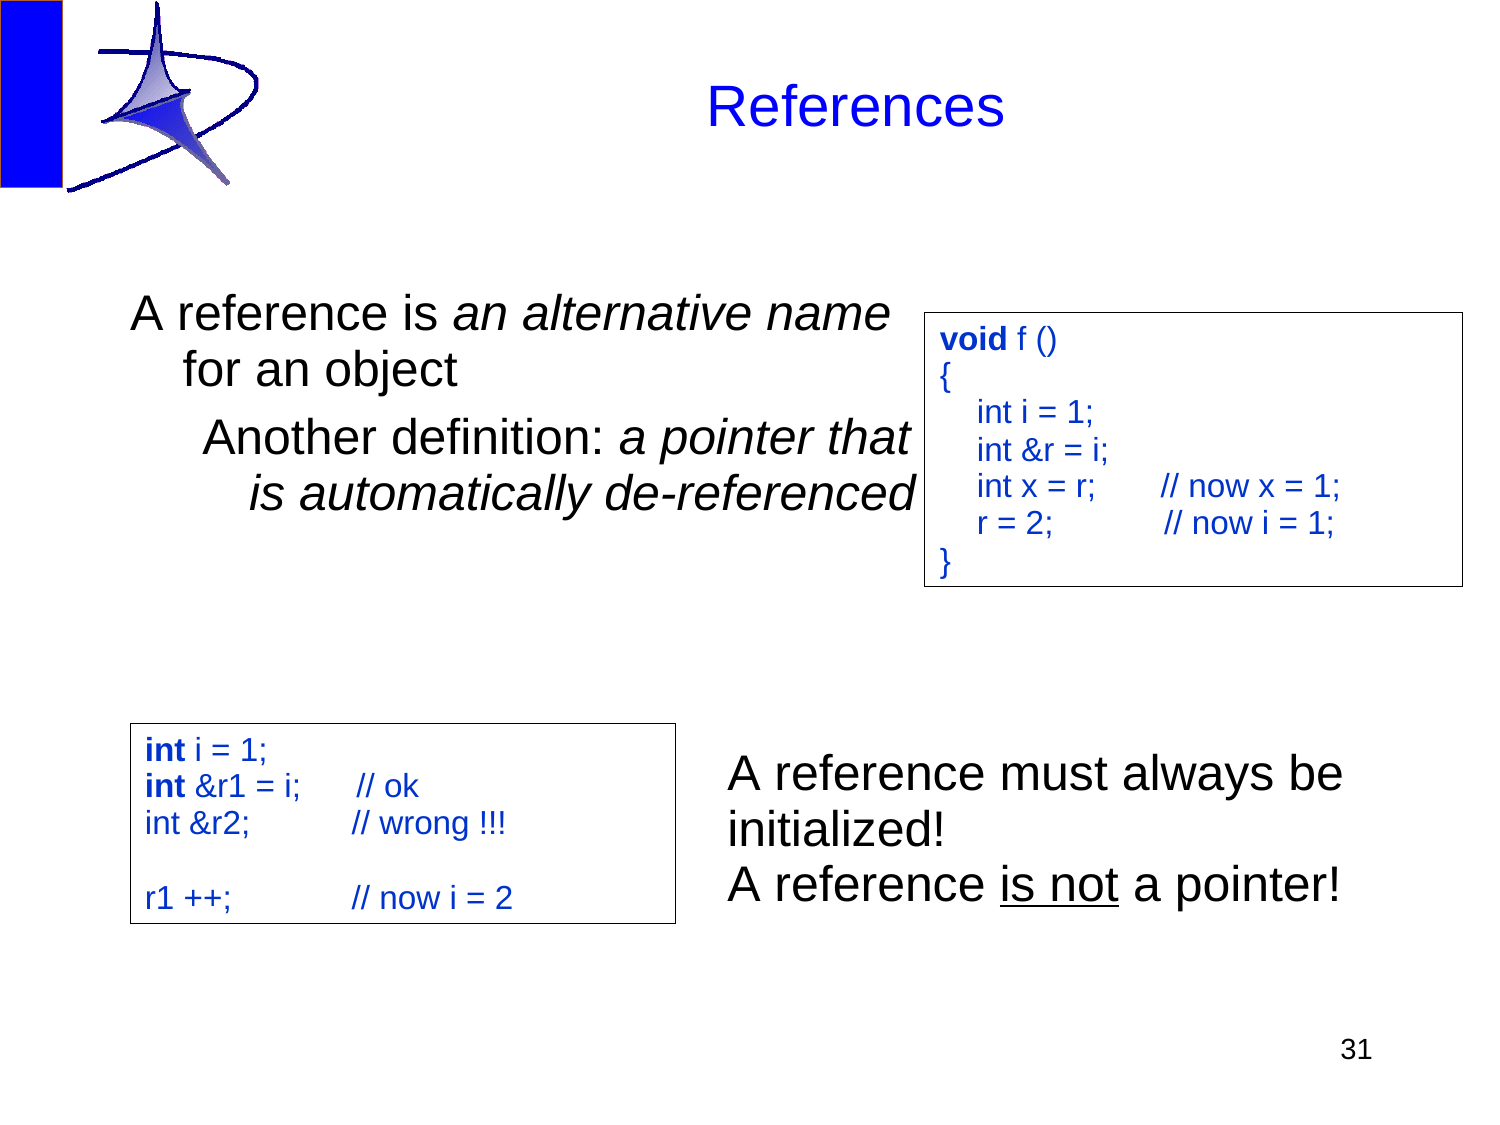

# References
A reference is an alternative name for an object
Another definition: a pointer that is automatically de-referenced
void f ()
{
 int i = 1;
 int &r = i;
 int x = r; // now x = 1;
 r = 2; // now i = 1;
}
int i = 1;
int &r1 = i; // ok
int &r2; // wrong !!!
r1 ++; // now i = 2
A reference must always be initialized!
A reference is not a pointer!
31